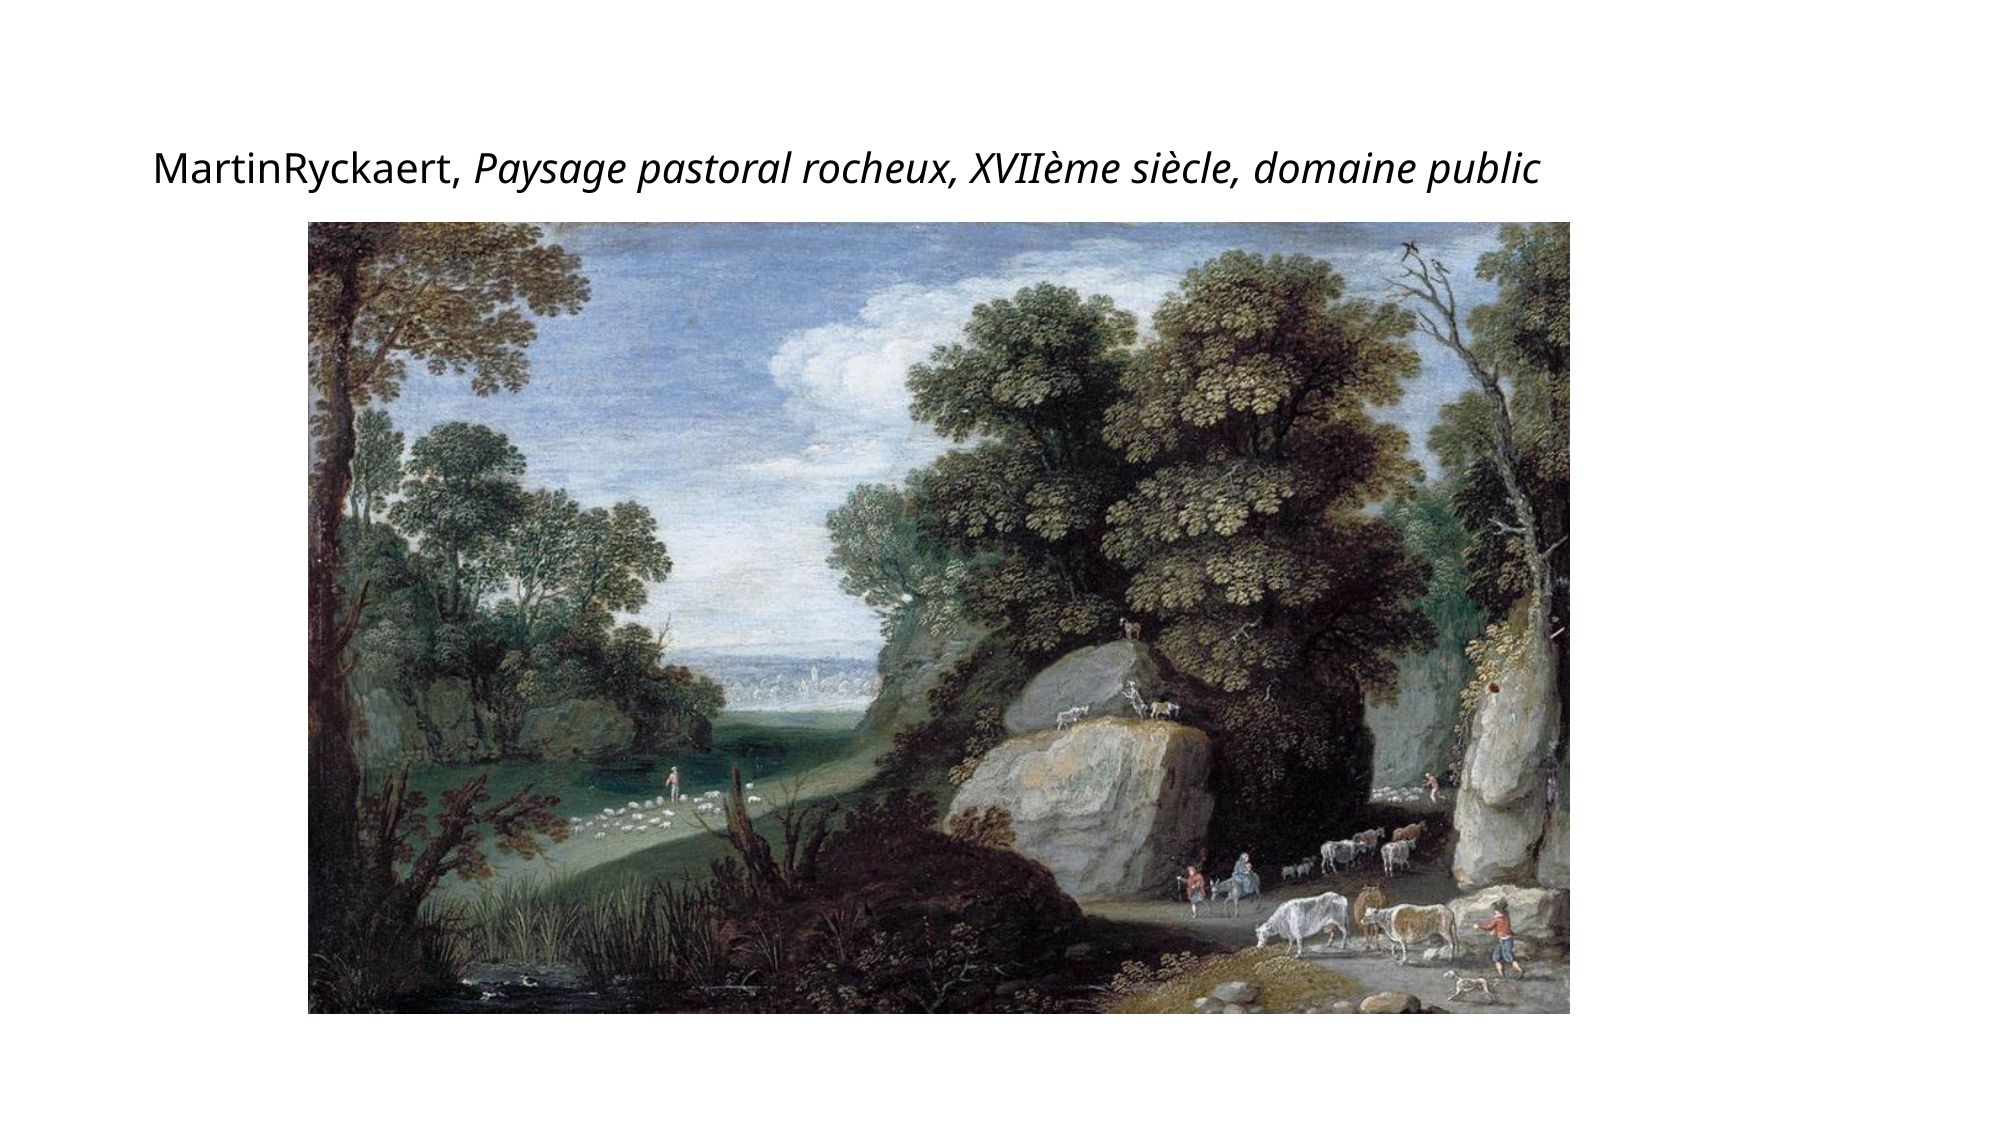

# MartinRyckaert, Paysage pastoral rocheux, XVIIème siècle, domaine public